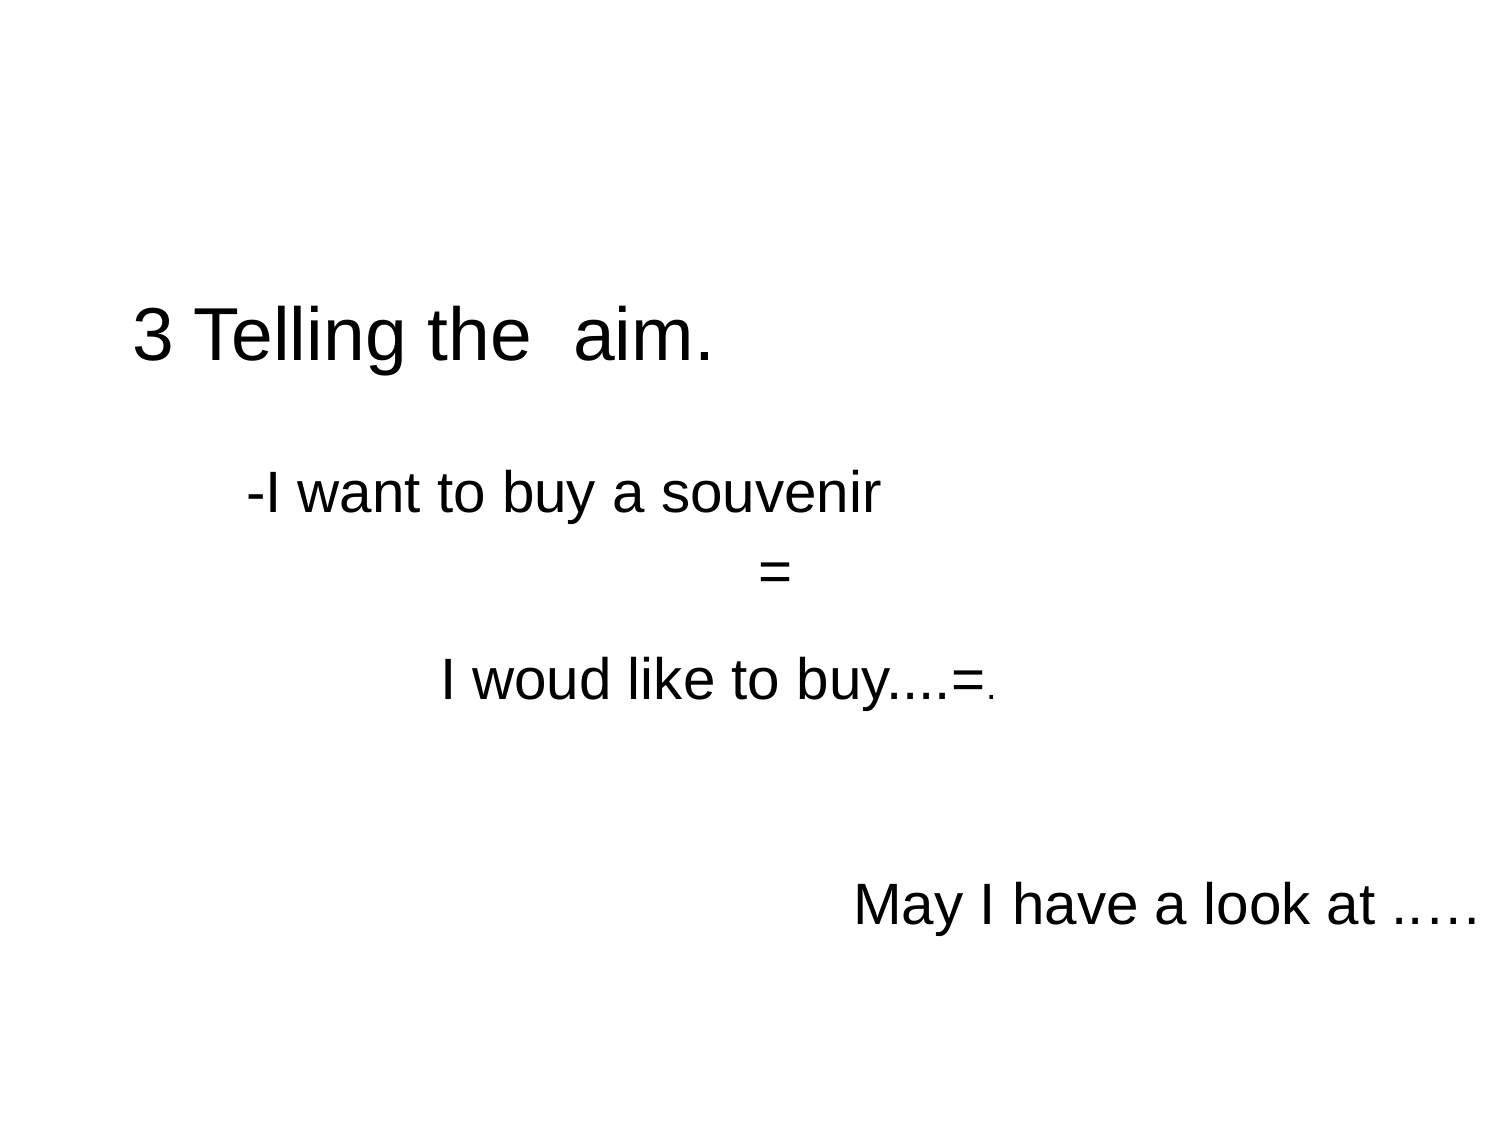

3 Telling the aim.
-I want to buy a souvenir
=
I woud like to buy....=.
May I have a look at ..…